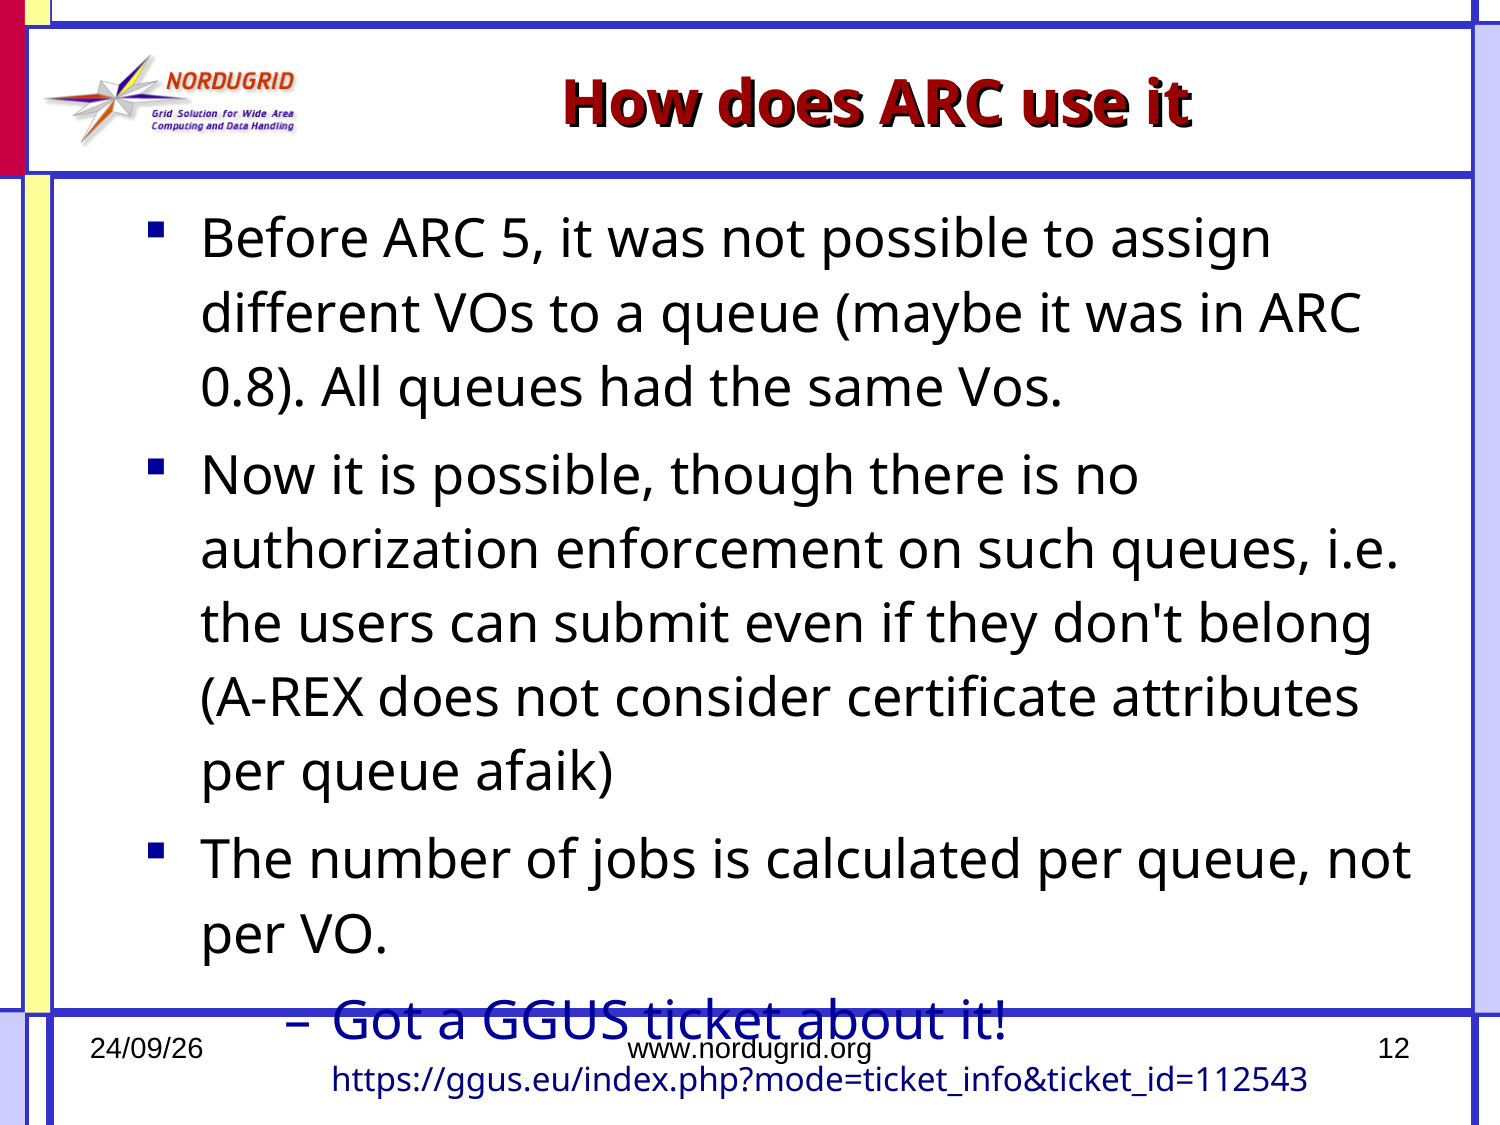

# How does ARC use it
Before ARC 5, it was not possible to assign different VOs to a queue (maybe it was in ARC 0.8). All queues had the same Vos.
Now it is possible, though there is no authorization enforcement on such queues, i.e. the users can submit even if they don't belong (A-REX does not consider certificate attributes per queue afaik)
The number of jobs is calculated per queue, not per VO.
Got a GGUS ticket about it!
https://ggus.eu/index.php?mode=ticket_info&ticket_id=112543
www.nordugrid.org
12